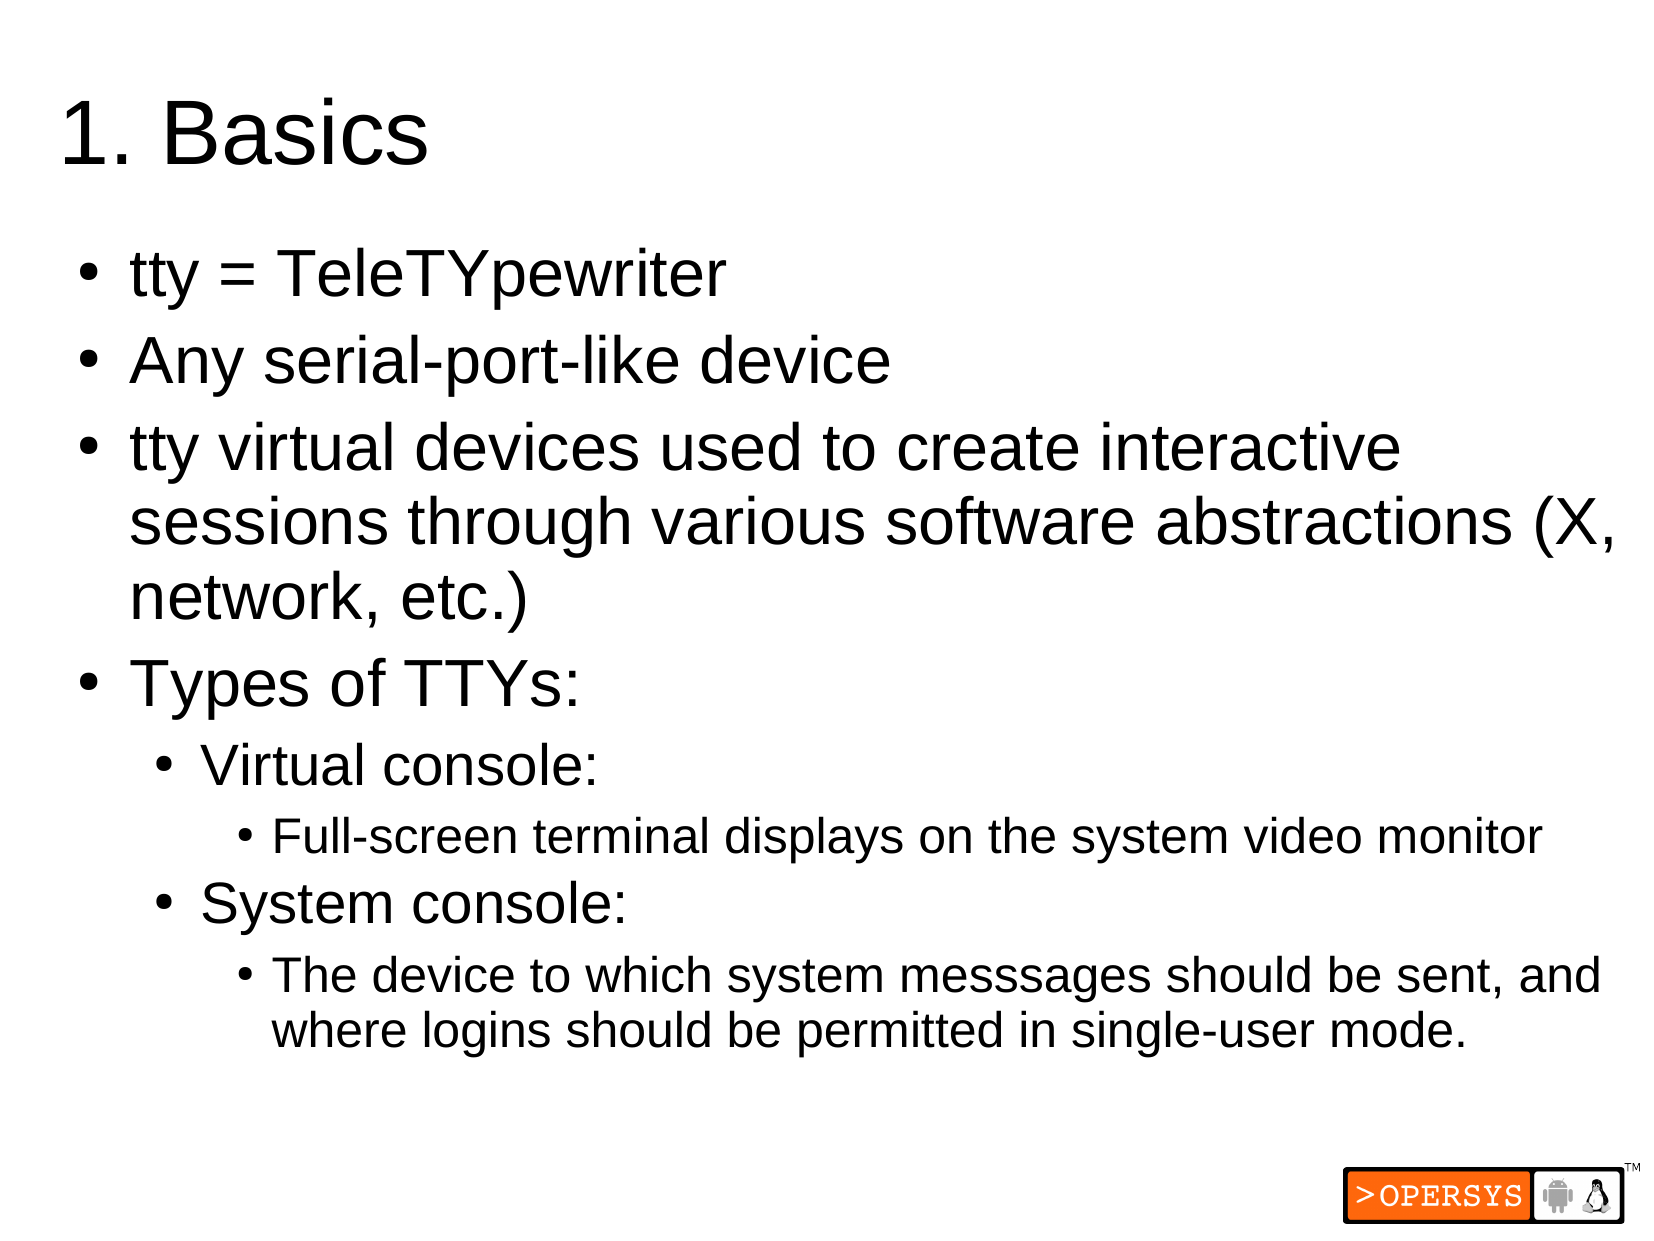

# 1. Basics
tty = TeleTYpewriter
Any serial-port-like device
tty virtual devices used to create interactive sessions through various software abstractions (X, network, etc.)
Types of TTYs:
Virtual console:
Full-screen terminal displays on the system video monitor
System console:
The device to which system messsages should be sent, and where logins should be permitted in single-user mode.